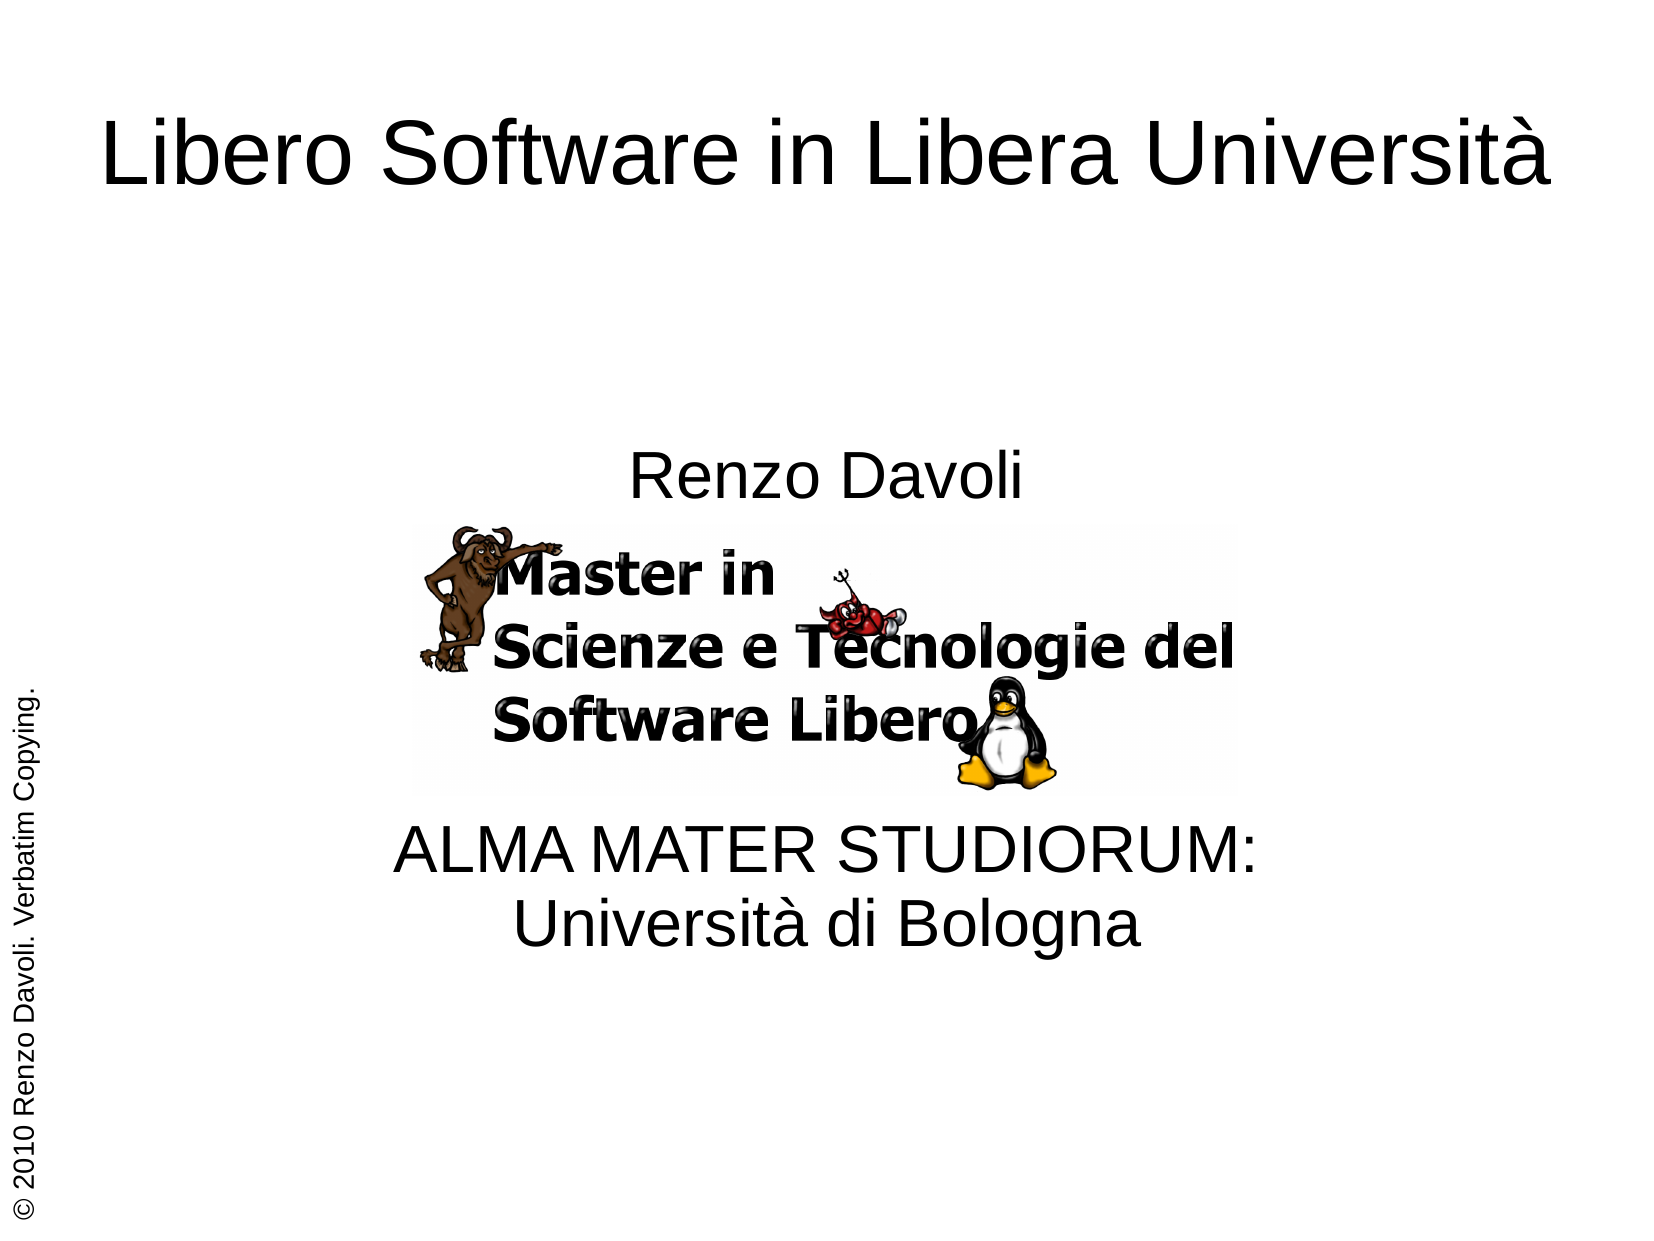

# Libero Software in Libera Università
Renzo Davoli
ALMA MATER STUDIORUM:
Università di Bologna